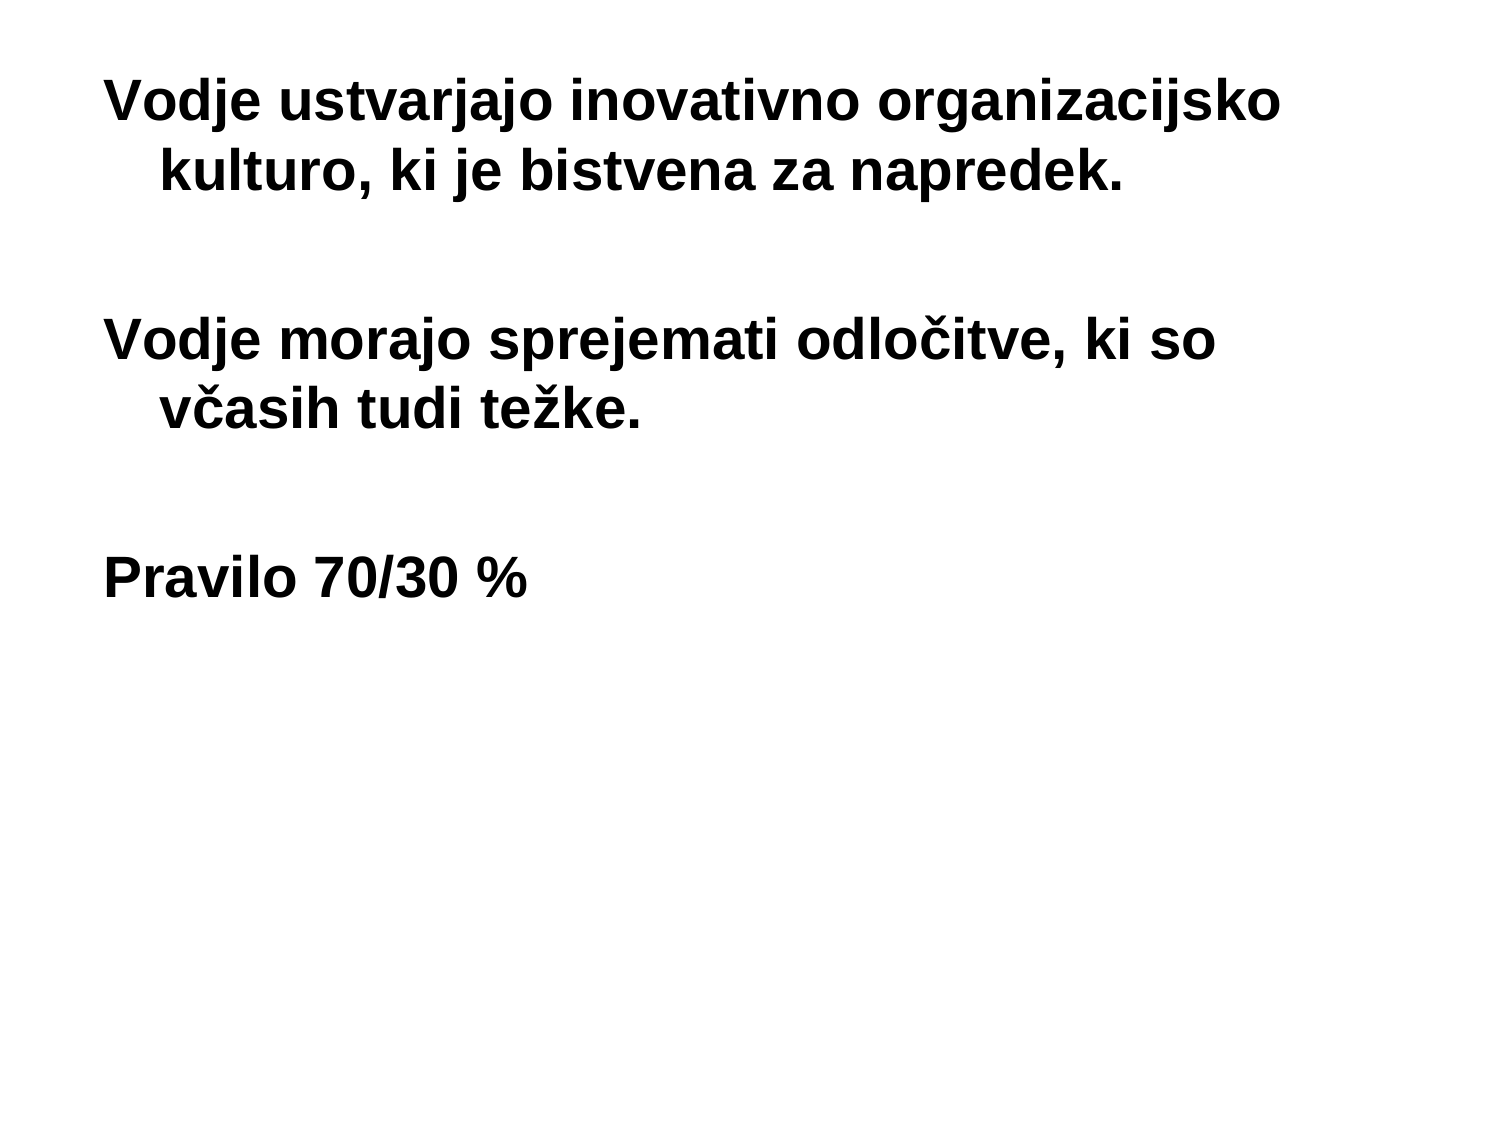

# Vodje ustvarjajo inovativno organizacijsko kulturo, ki je bistvena za napredek.
Vodje morajo sprejemati odločitve, ki so včasih tudi težke.
Pravilo 70/30 %